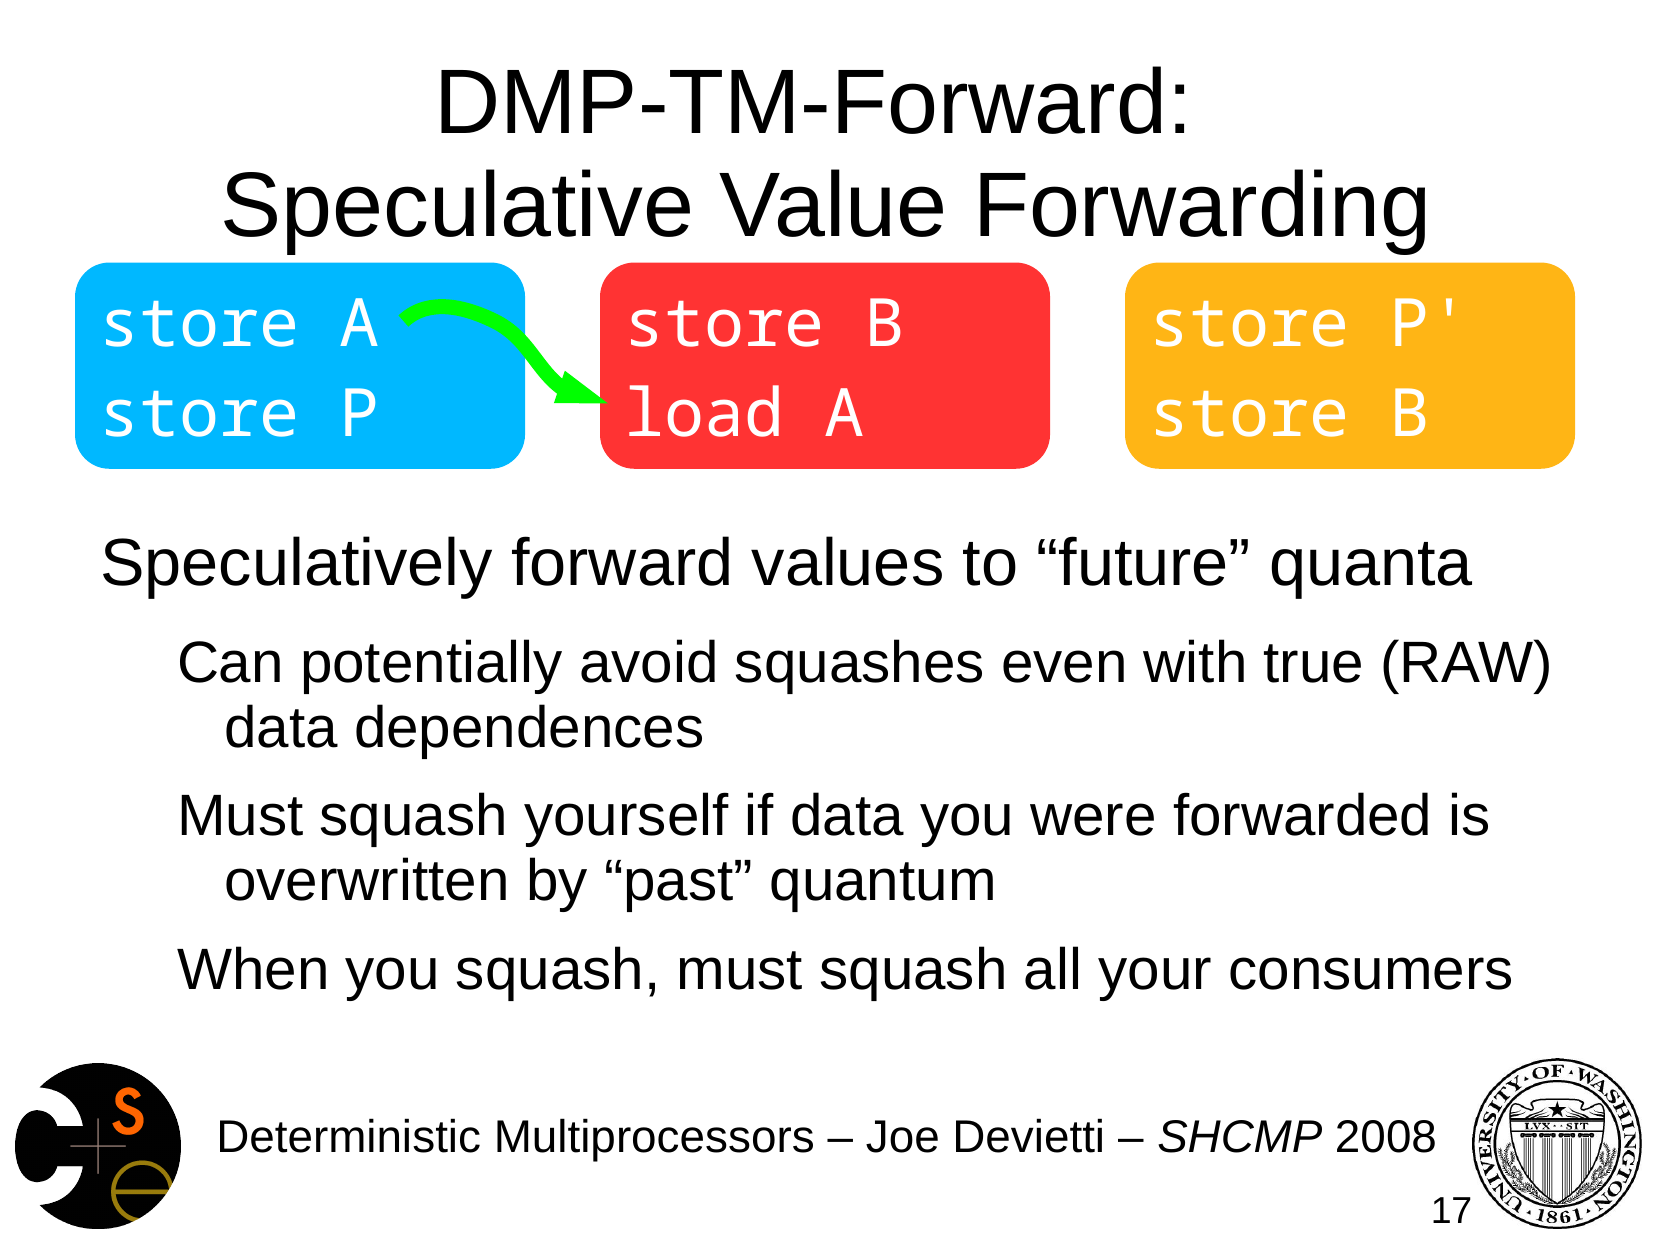

# DMP-TM-Forward: Speculative Value Forwarding
store A
store P
store B
load A
store P'
store B
Speculatively forward values to “future” quanta
Can potentially avoid squashes even with true (RAW) data dependences
Must squash yourself if data you were forwarded is overwritten by “past” quantum
When you squash, must squash all your consumers
17